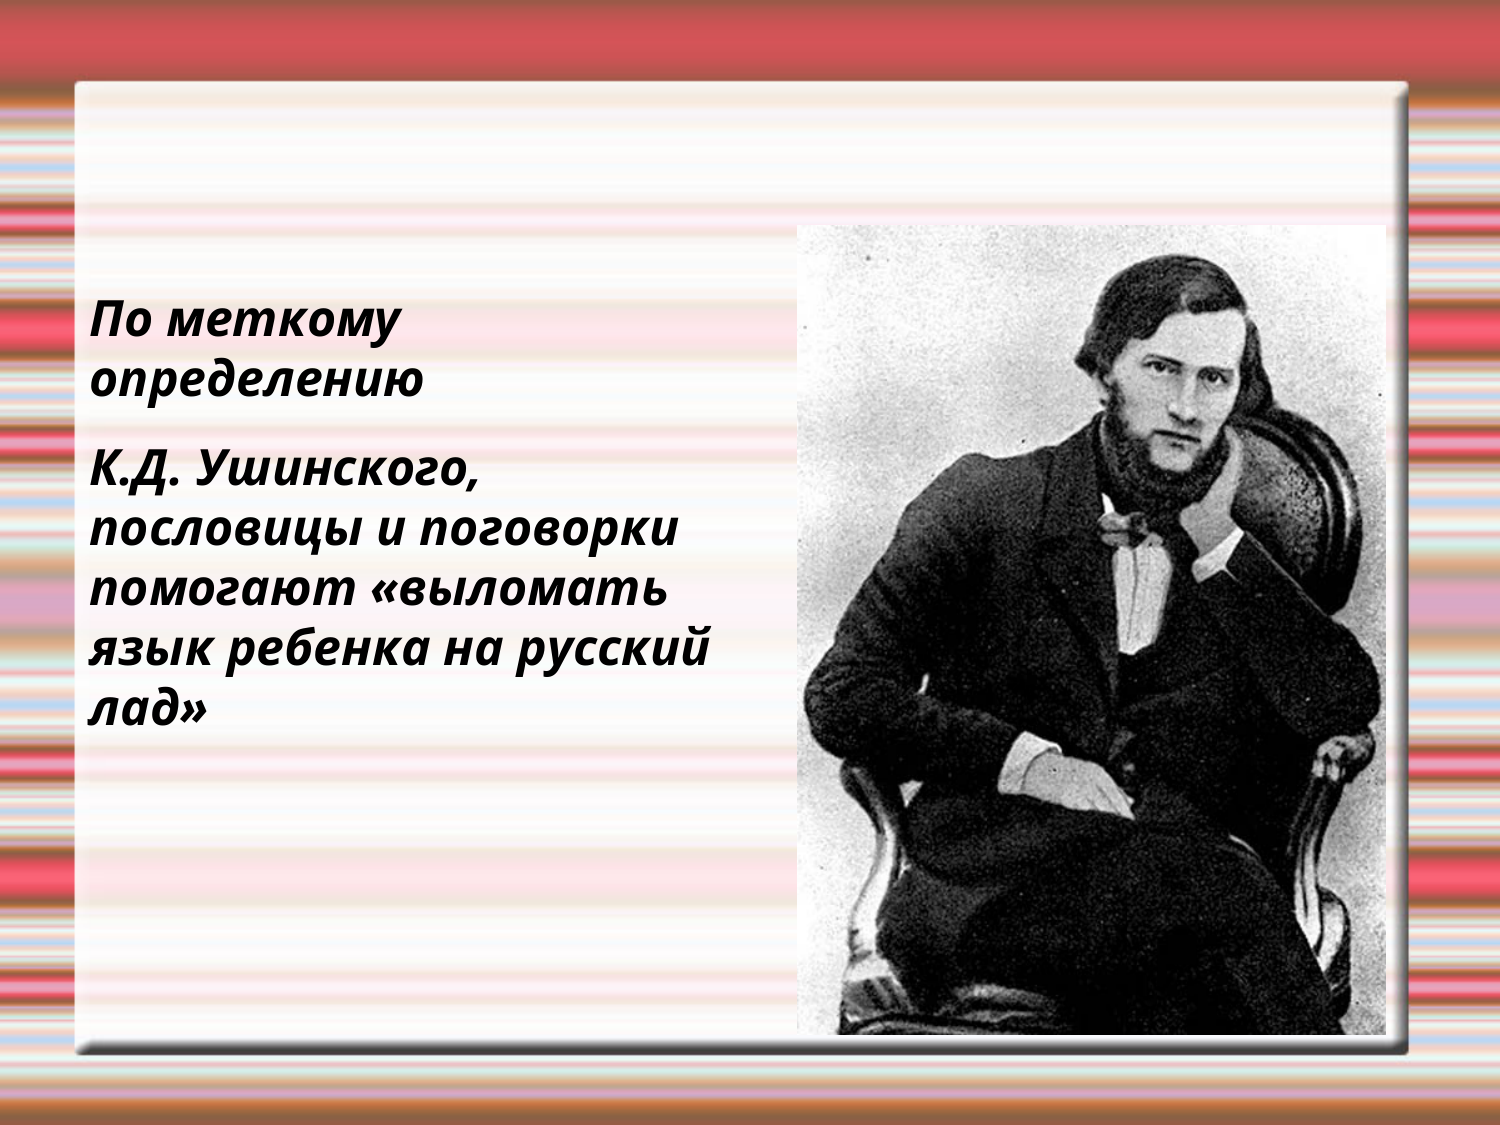

# По меткому определению
К.Д. Ушинского, пословицы и поговорки помогают «выломать язык ребенка на русский лад»